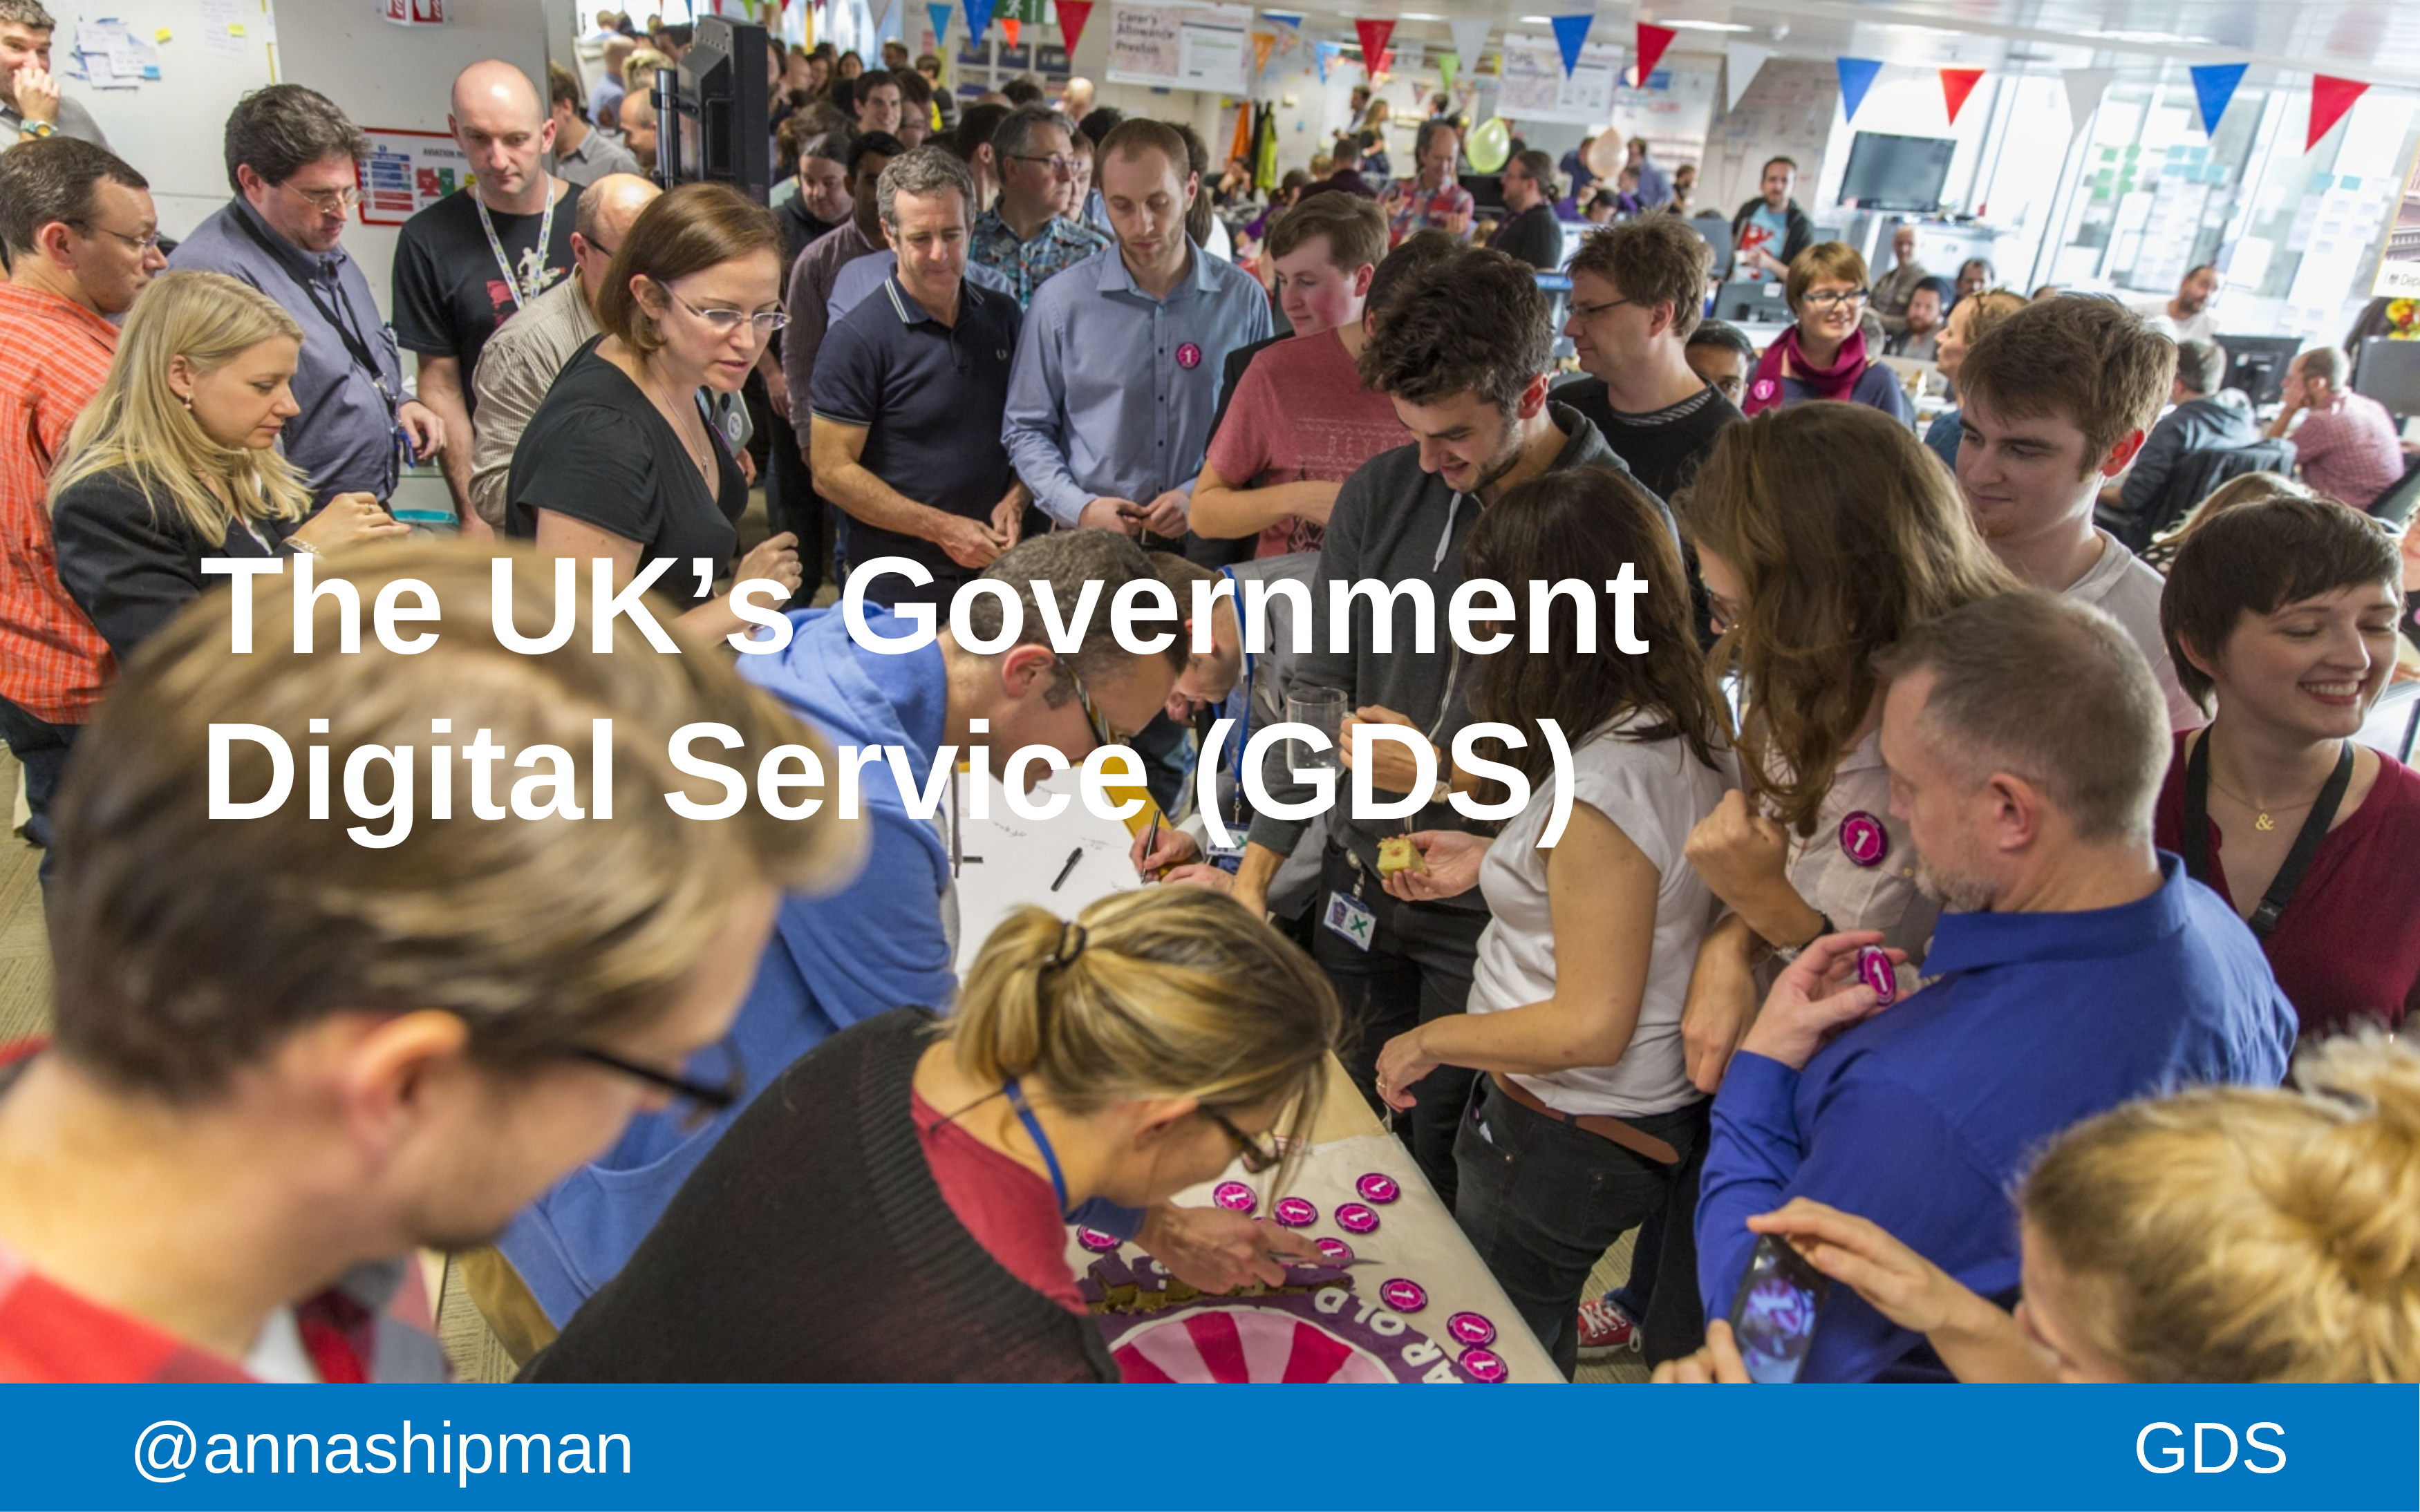

# The UK’s Government Digital Service (GDS)